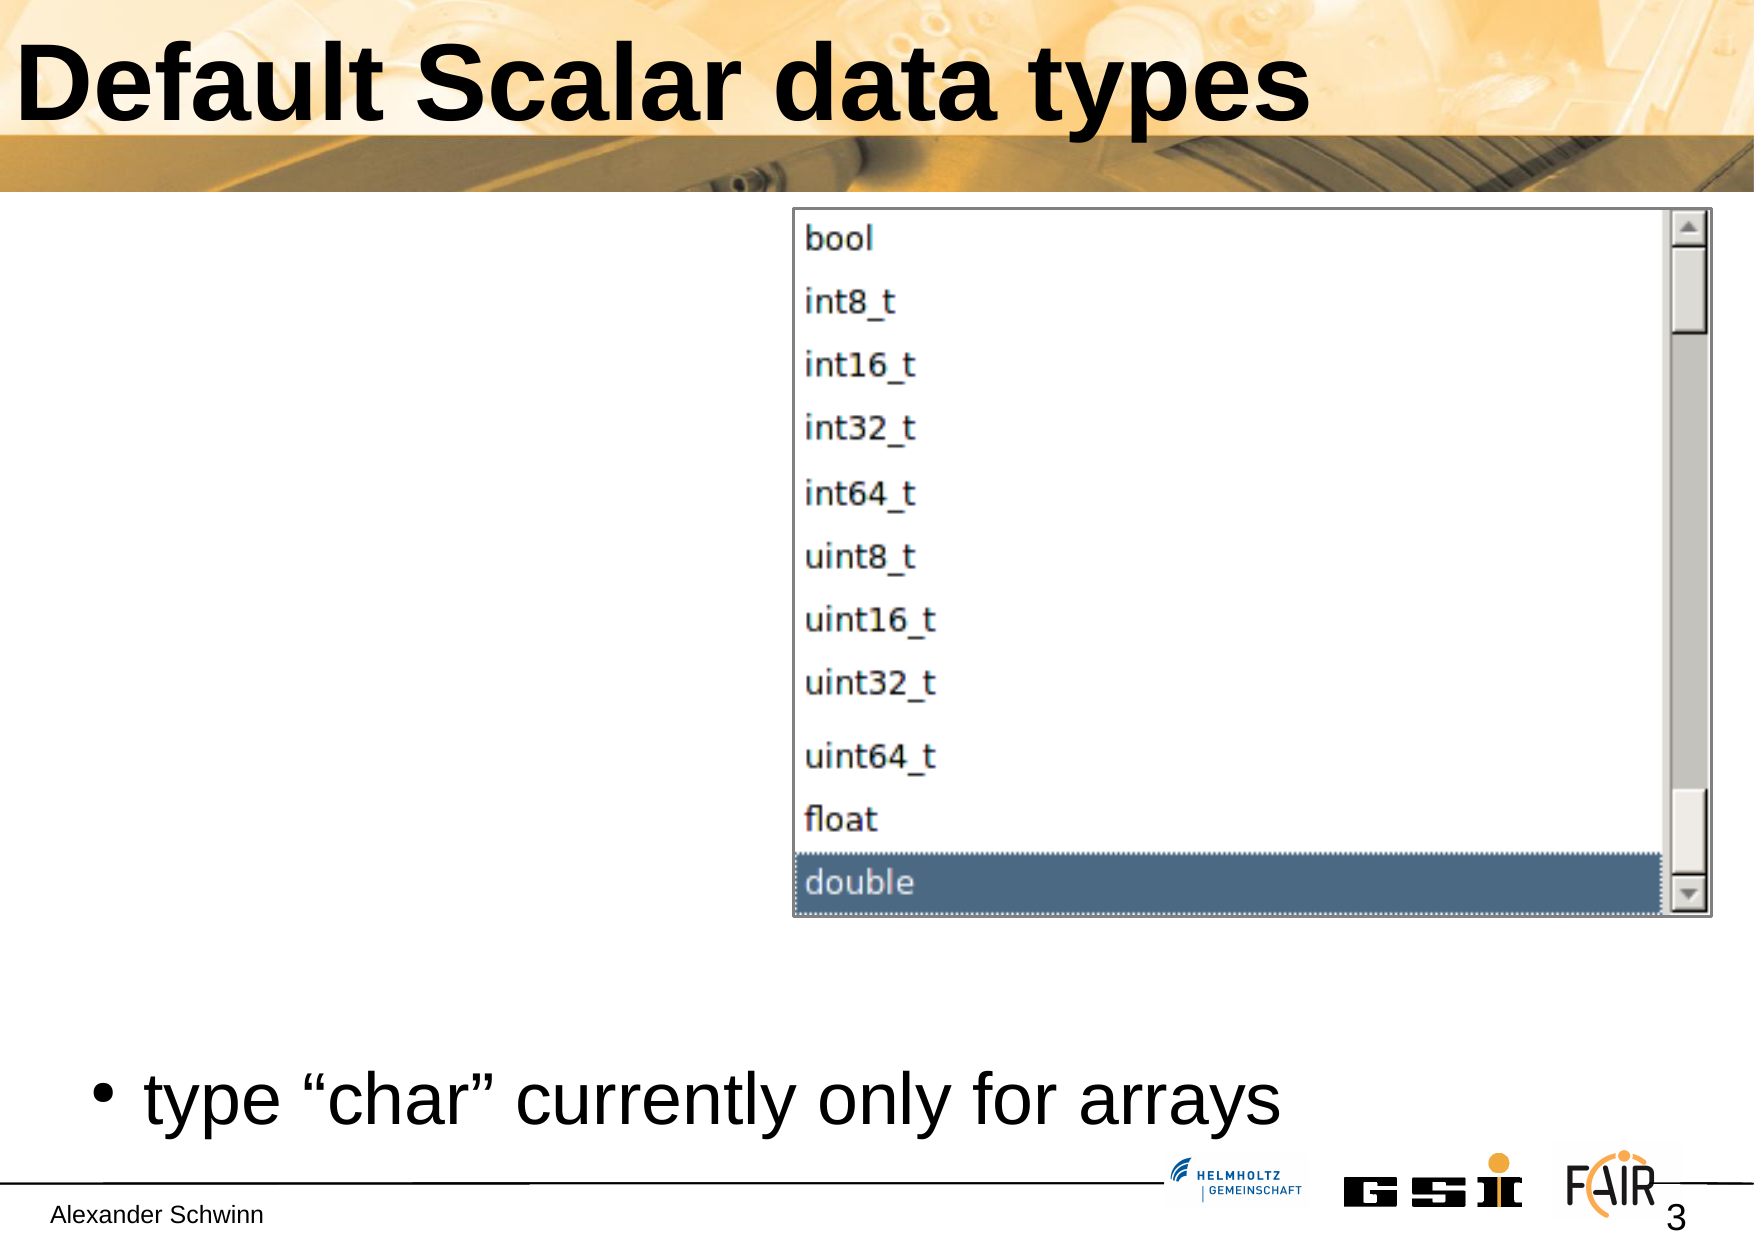

# Default Scalar data types
type “char” currently only for arrays
3